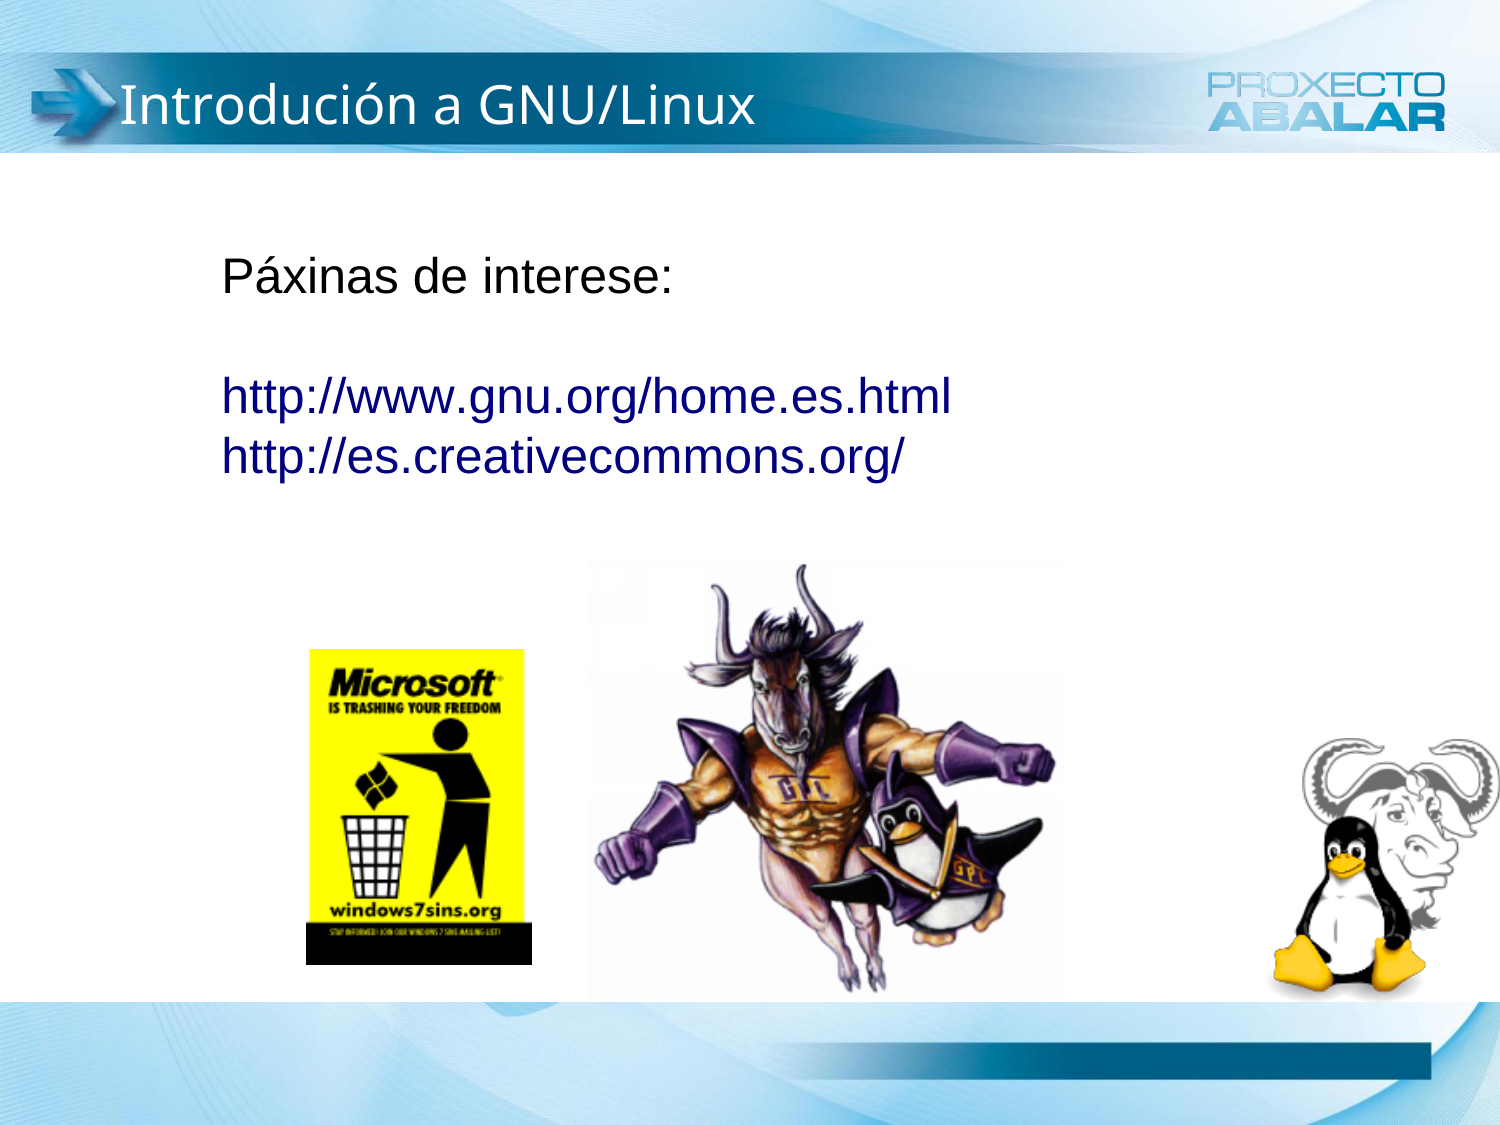

Introdución a GNU/Linux
Páxinas de interese:
http://www.gnu.org/home.es.html
http://es.creativecommons.org/